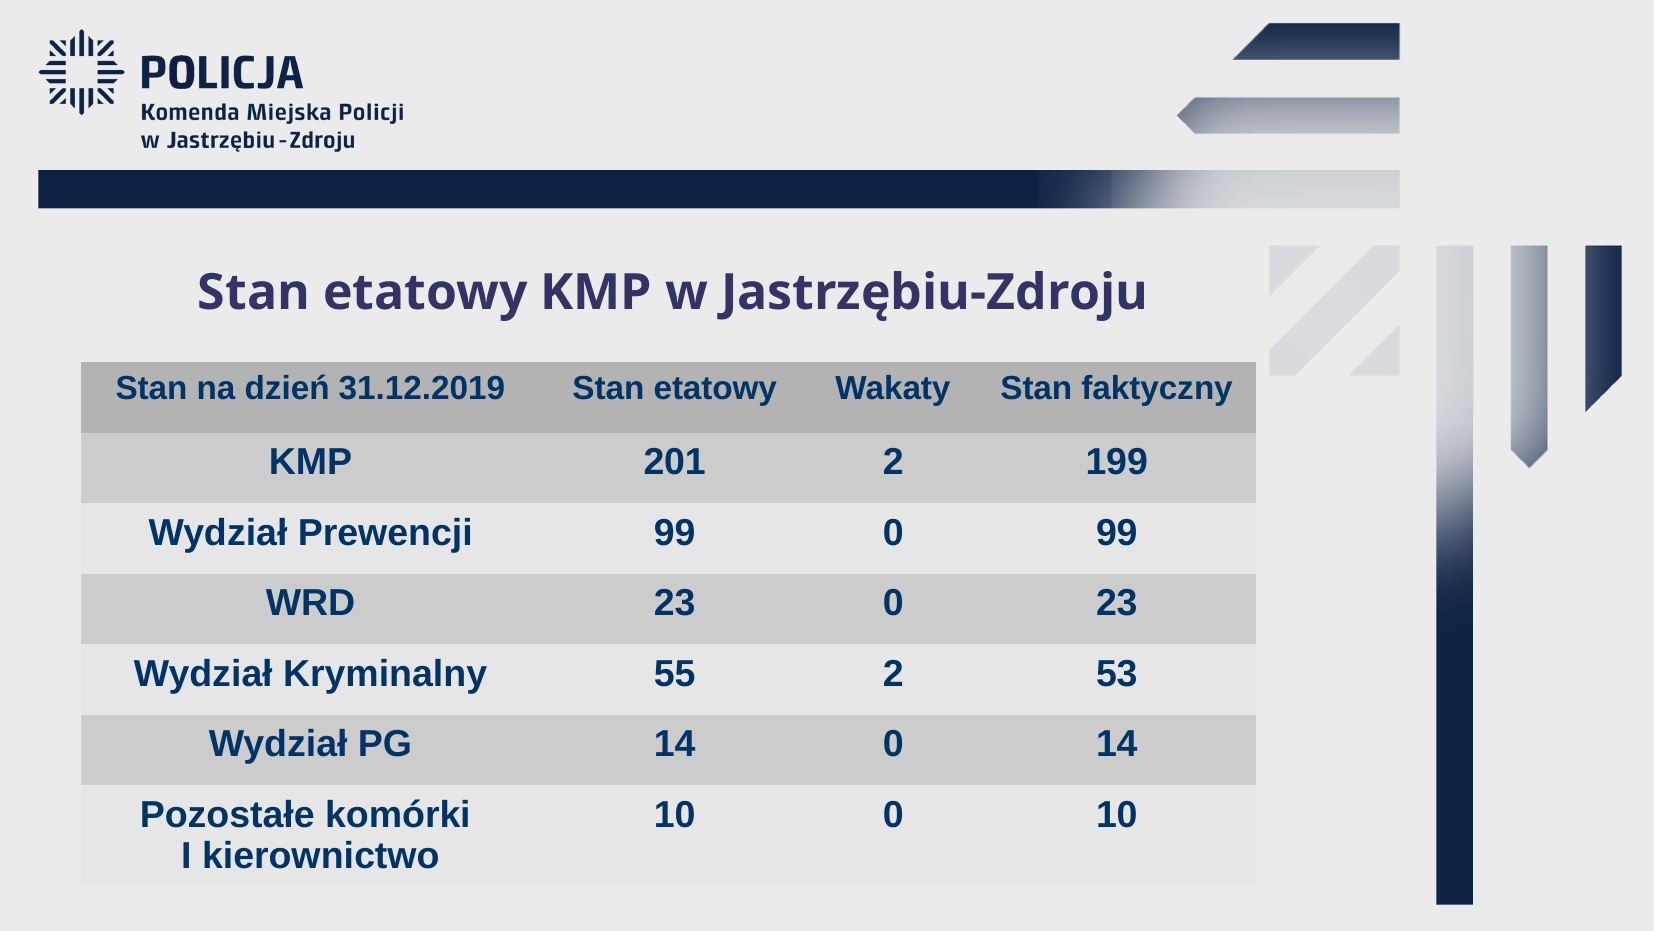

# Stan etatowy KMP w Jastrzębiu-Zdroju
| Stan na dzień 31.12.2019 | Stan etatowy | Wakaty | Stan faktyczny |
| --- | --- | --- | --- |
| KMP | 201 | 2 | 199 |
| Wydział Prewencji | 99 | 0 | 99 |
| WRD | 23 | 0 | 23 |
| Wydział Kryminalny | 55 | 2 | 53 |
| Wydział PG | 14 | 0 | 14 |
| Pozostałe komórki I kierownictwo | 10 | 0 | 10 |